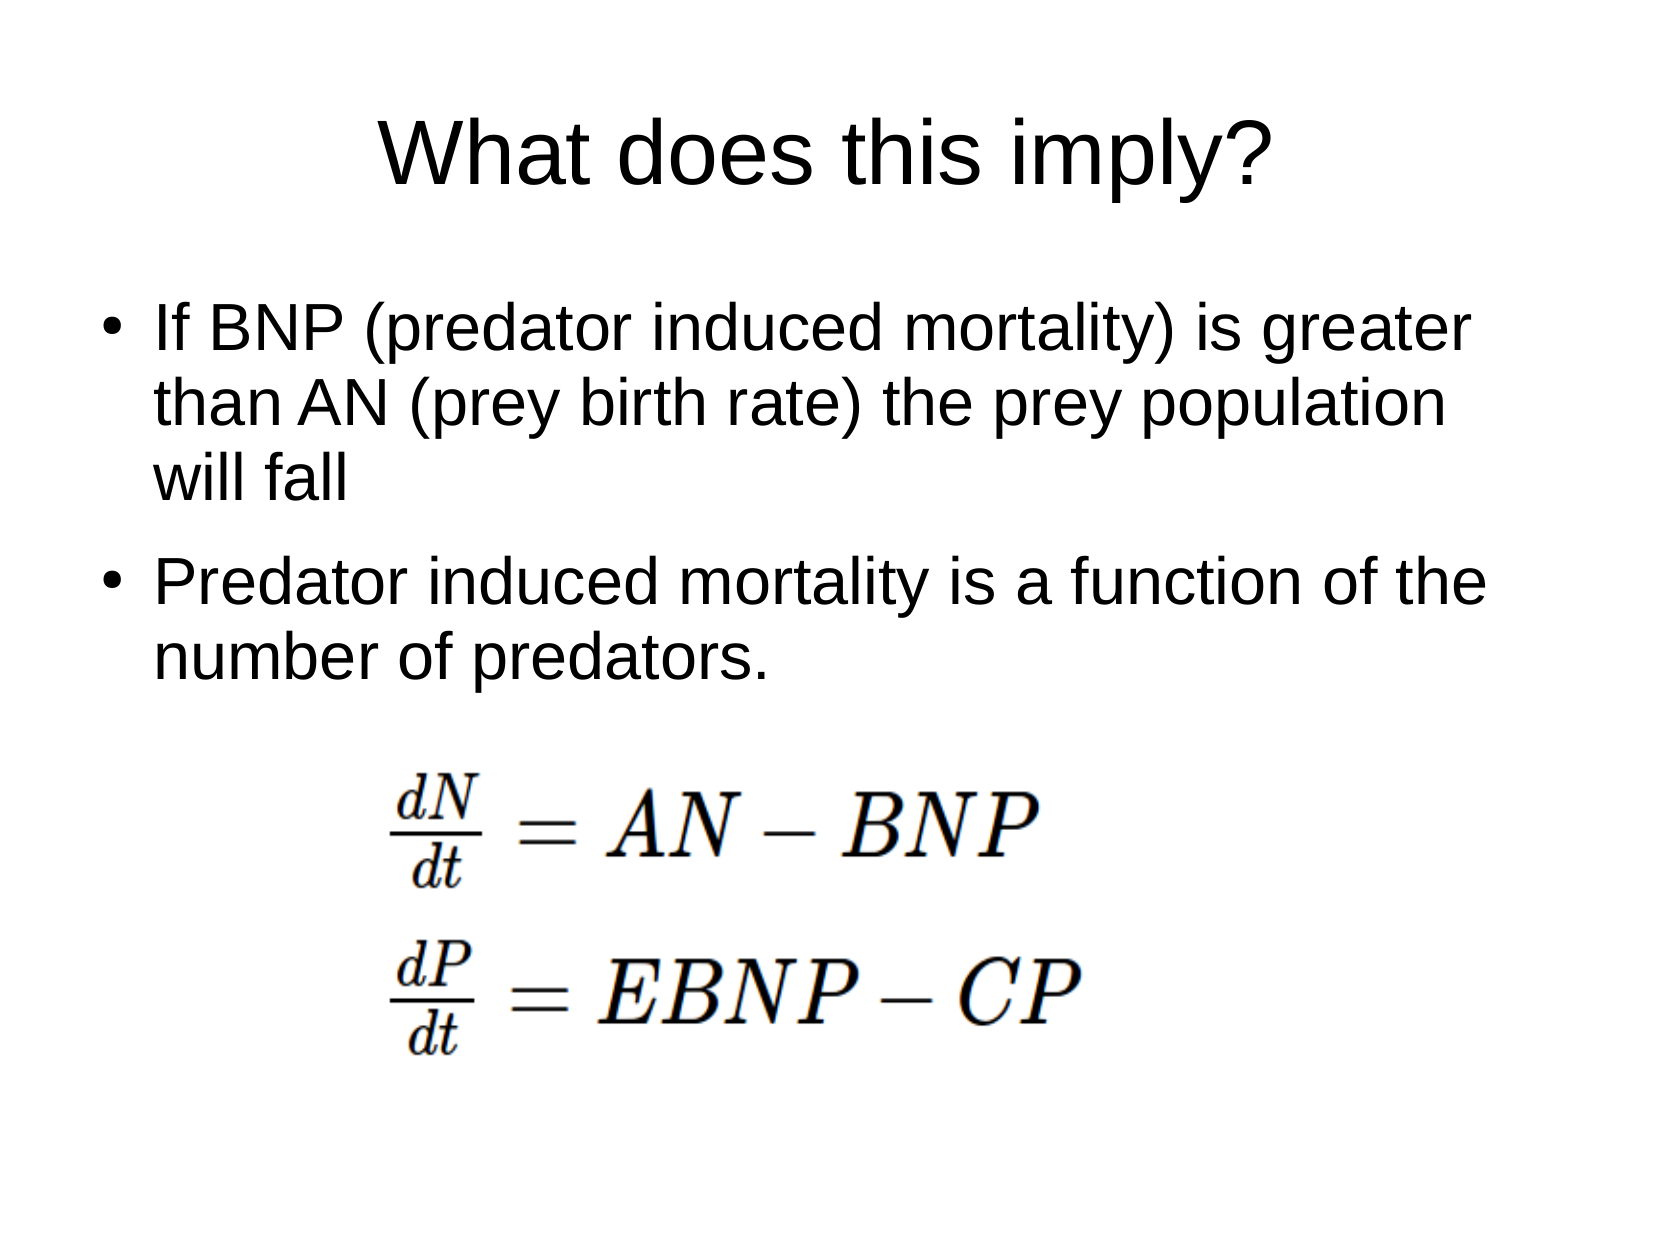

# What does this imply?
If BNP (predator induced mortality) is greater than AN (prey birth rate) the prey population will fall
Predator induced mortality is a function of the number of predators.